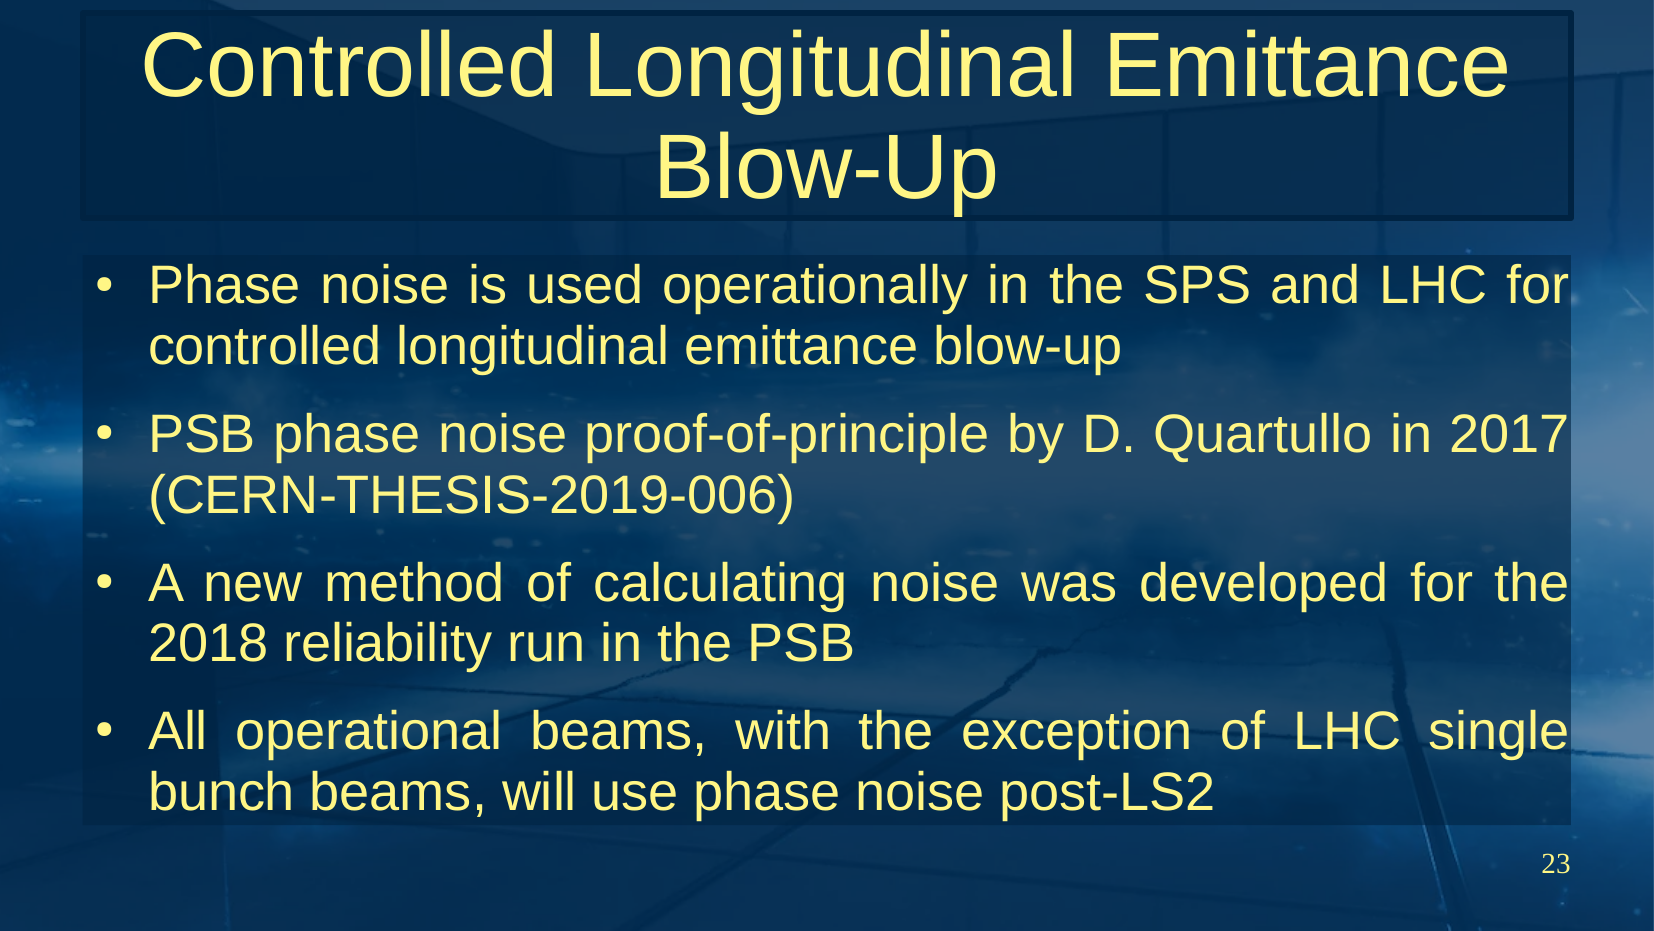

Controlled Longitudinal Emittance Blow-Up
# Phase noise is used operationally in the SPS and LHC for controlled longitudinal emittance blow-up
PSB phase noise proof-of-principle by D. Quartullo in 2017 (CERN-THESIS-2019-006)
A new method of calculating noise was developed for the 2018 reliability run in the PSB
All operational beams, with the exception of LHC single bunch beams, will use phase noise post-LS2
23